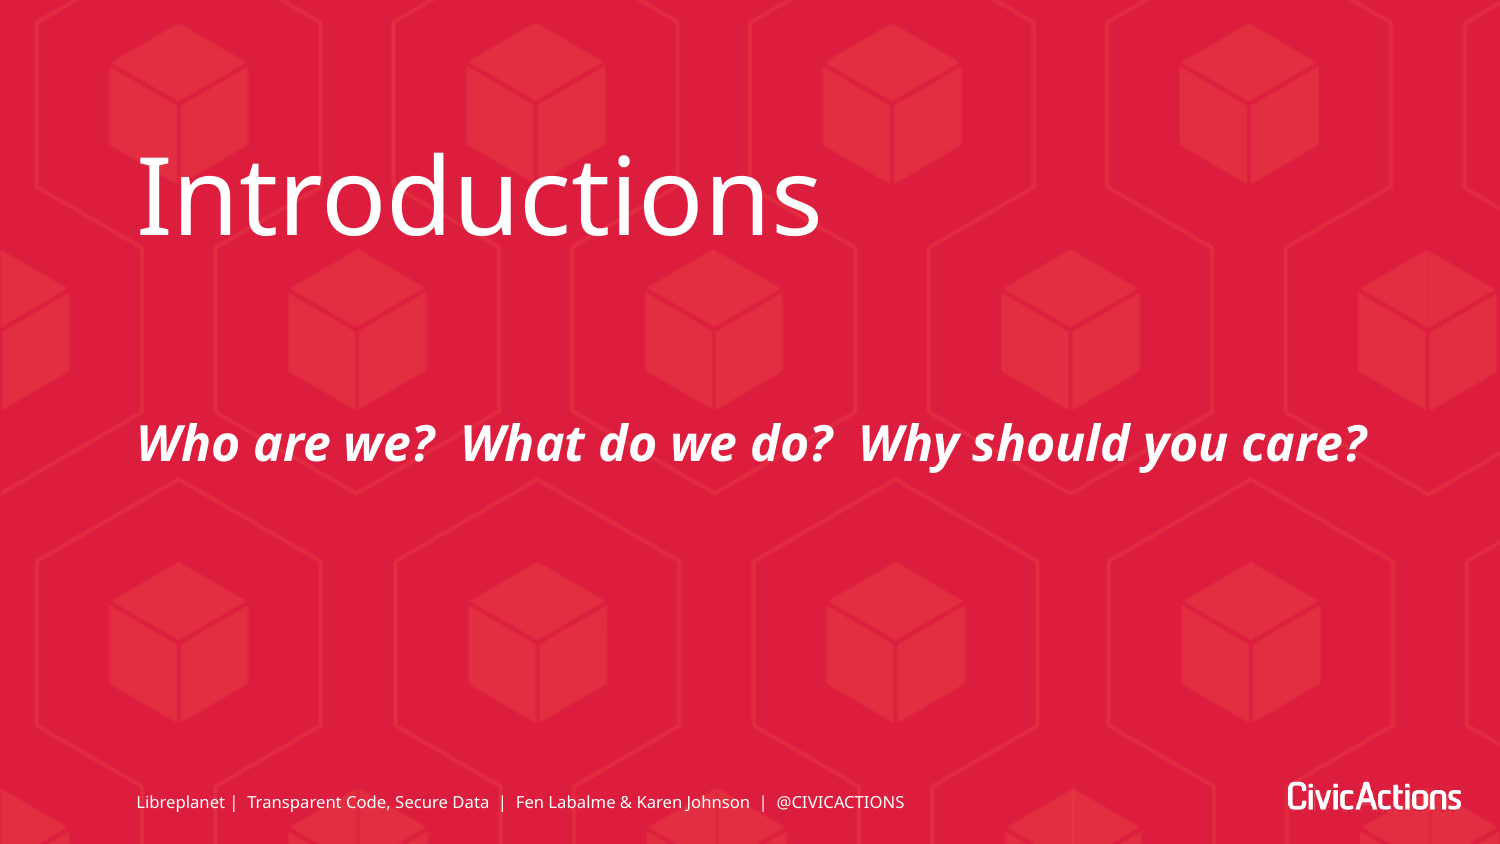

# Introductions
Who are we? What do we do? Why should you care?
Libreplanet | Transparent Code, Secure Data | Fen Labalme & Karen Johnson | @CIVICACTIONS